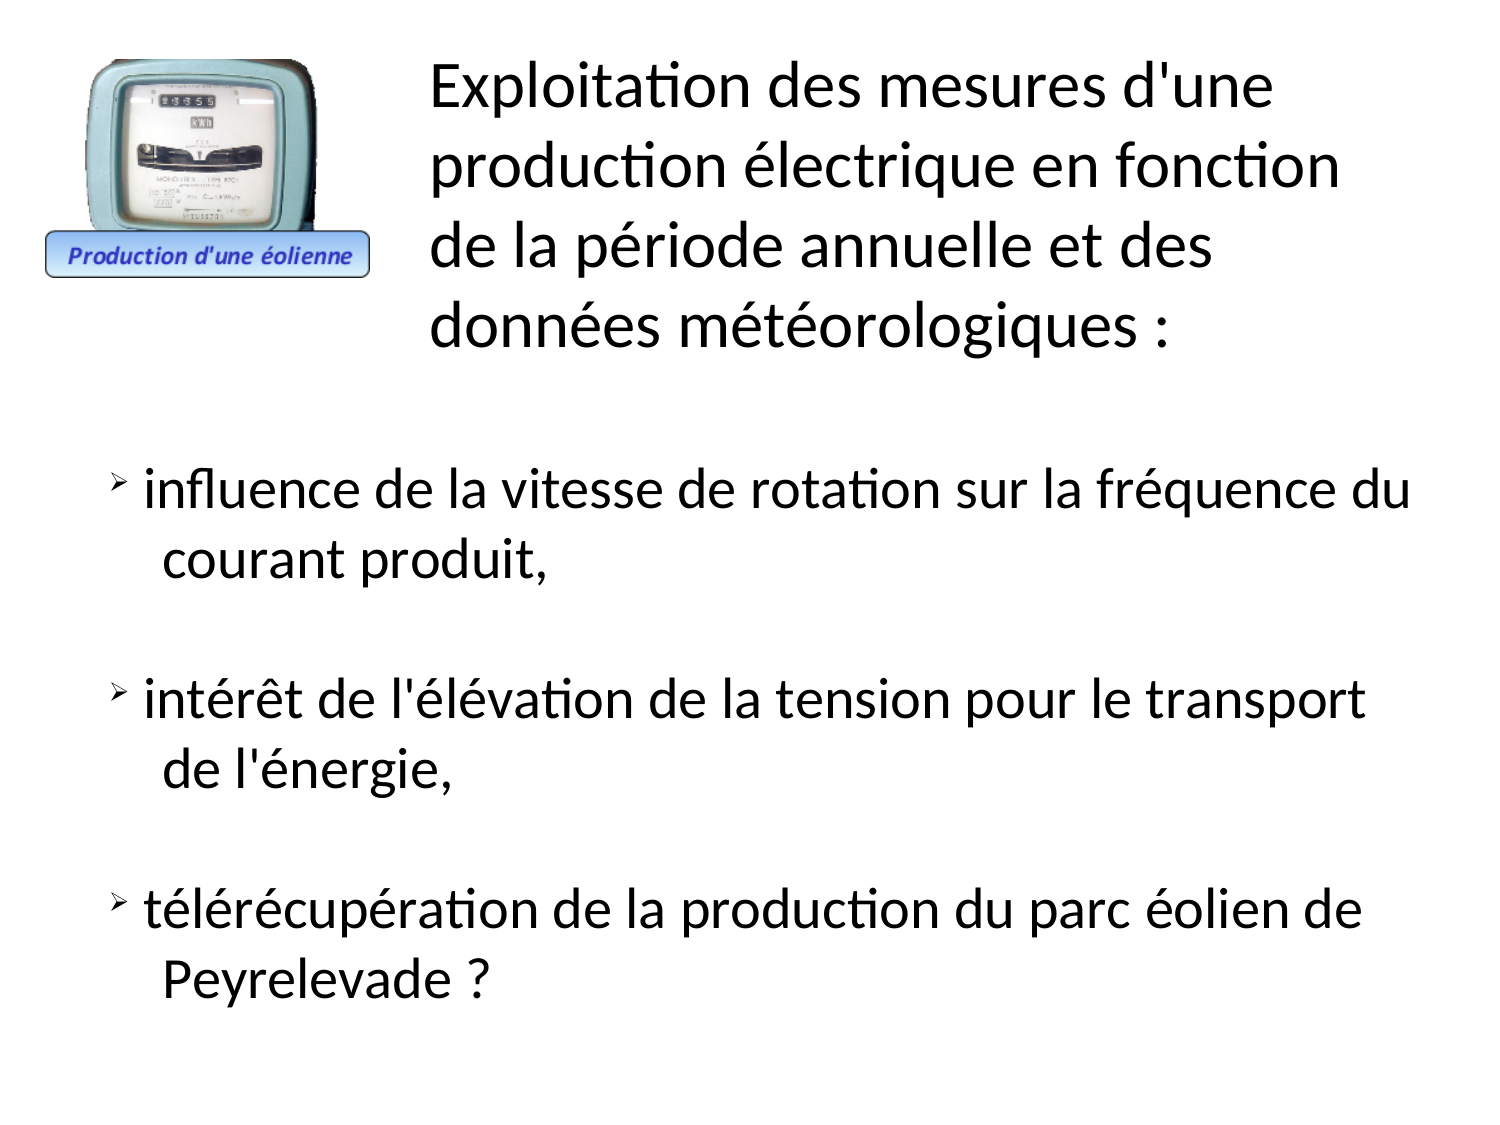

Exploitation des mesures d'une production électrique en fonction de la période annuelle et des données météorologiques :
 influence de la vitesse de rotation sur la fréquence du courant produit,
 intérêt de l'élévation de la tension pour le transport de l'énergie,
 télérécupération de la production du parc éolien de Peyrelevade ?